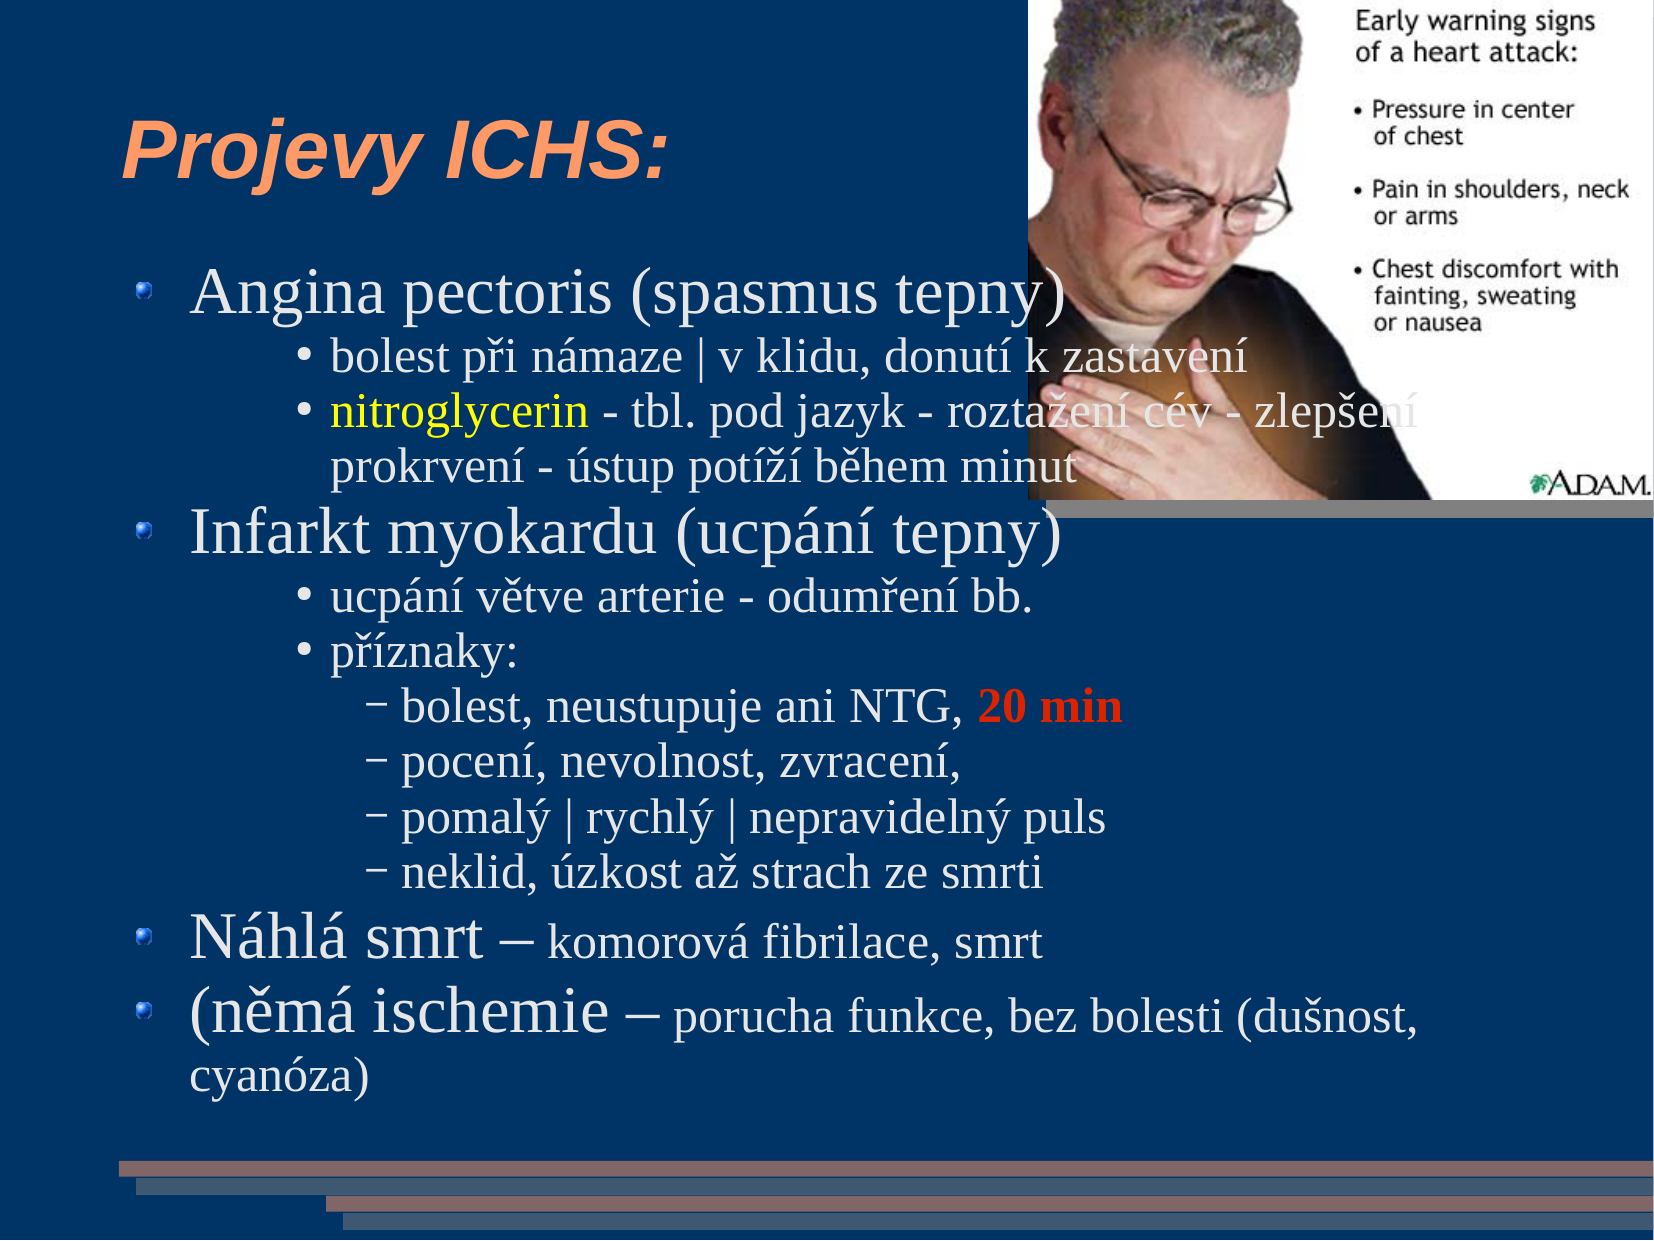

# Projevy ICHS:
Angina pectoris (spasmus tepny)
bolest při námaze | v klidu, donutí k zastavení
nitroglycerin - tbl. pod jazyk - roztažení cév - zlepšení prokrvení - ústup potíží během minut
Infarkt myokardu (ucpání tepny)
ucpání větve arterie - odumření bb.
příznaky:
bolest, neustupuje ani NTG, 20 min
pocení, nevolnost, zvracení,
pomalý | rychlý | nepravidelný puls
neklid, úzkost až strach ze smrti
Náhlá smrt – komorová fibrilace, smrt
(němá ischemie – porucha funkce, bez bolesti (dušnost, cyanóza)